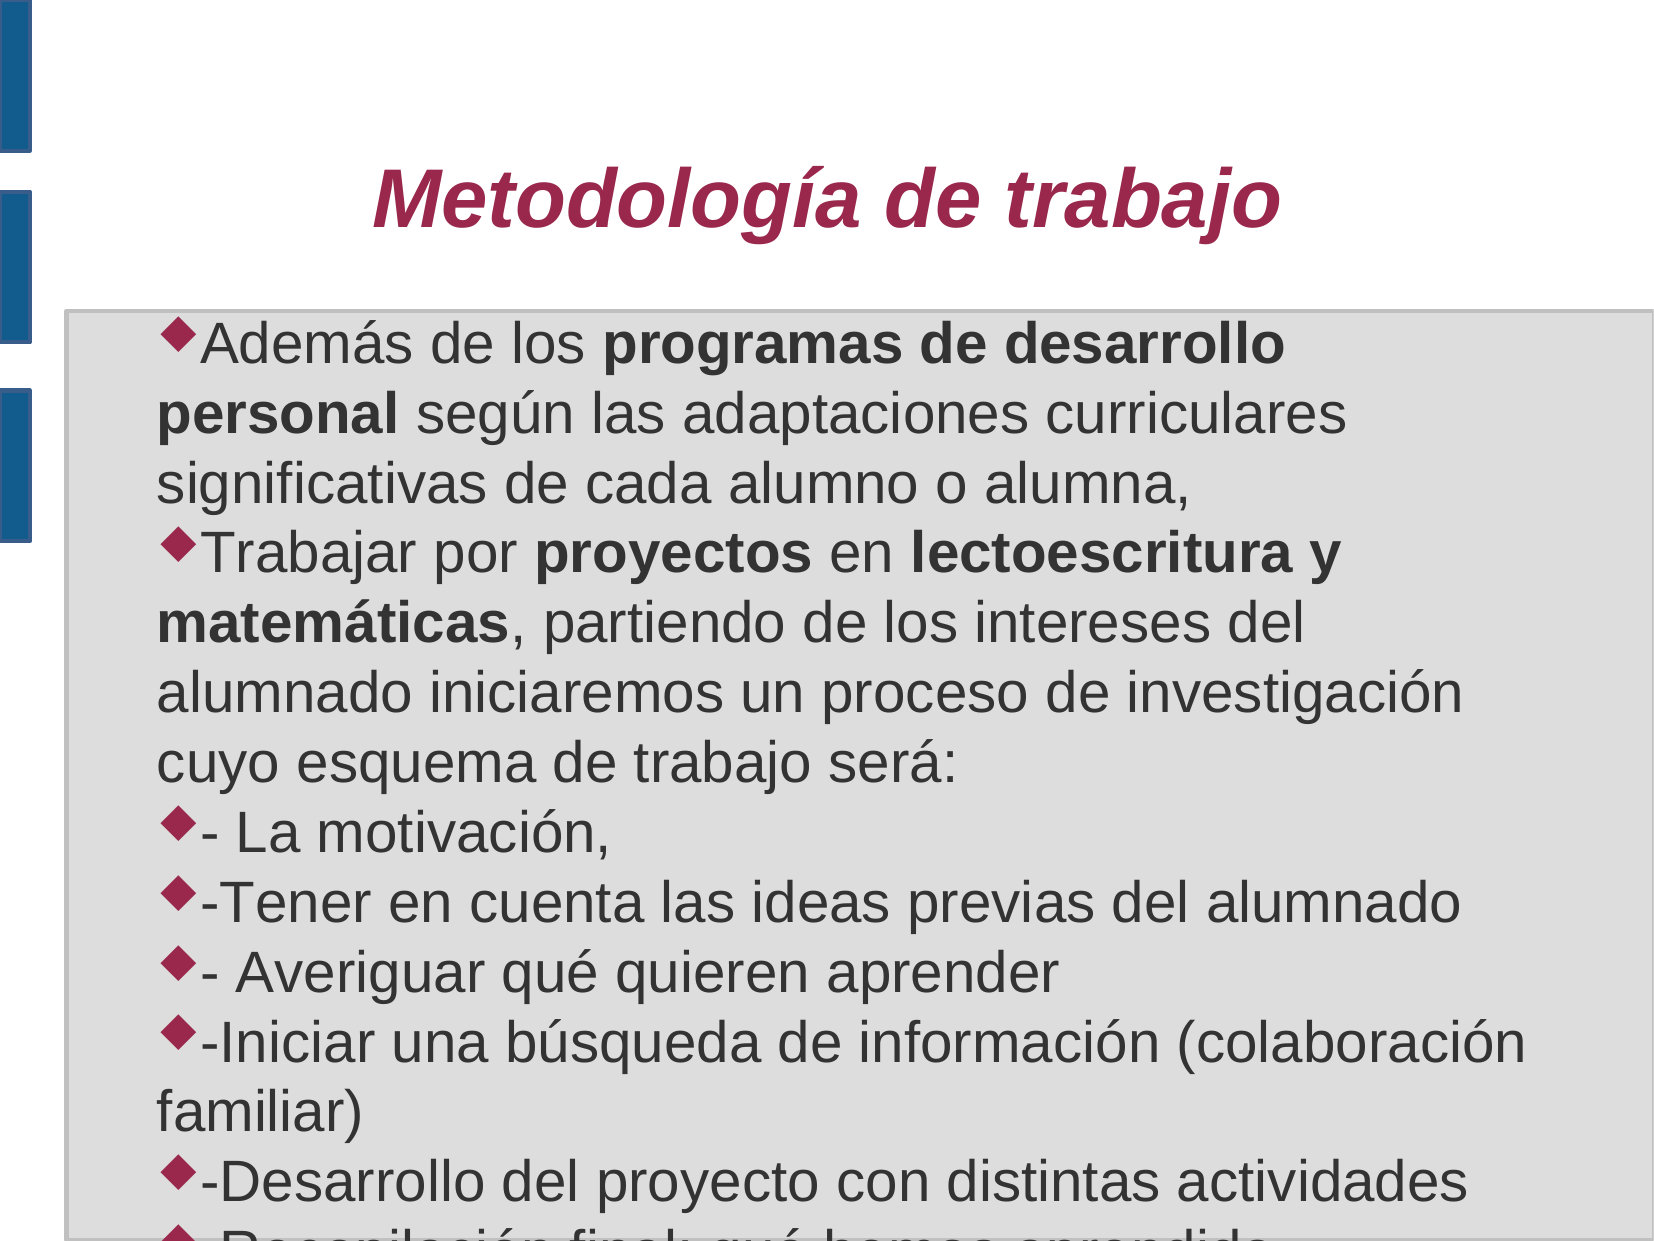

# Metodología de trabajo
Además de los programas de desarrollo personal según las adaptaciones curriculares significativas de cada alumno o alumna,
Trabajar por proyectos en lectoescritura y matemáticas, partiendo de los intereses del alumnado iniciaremos un proceso de investigación cuyo esquema de trabajo será:
- La motivación,
-Tener en cuenta las ideas previas del alumnado
- Averiguar qué quieren aprender
-Iniciar una búsqueda de información (colaboración familiar)
-Desarrollo del proyecto con distintas actividades
-Recopilación final: qué hemos aprendido